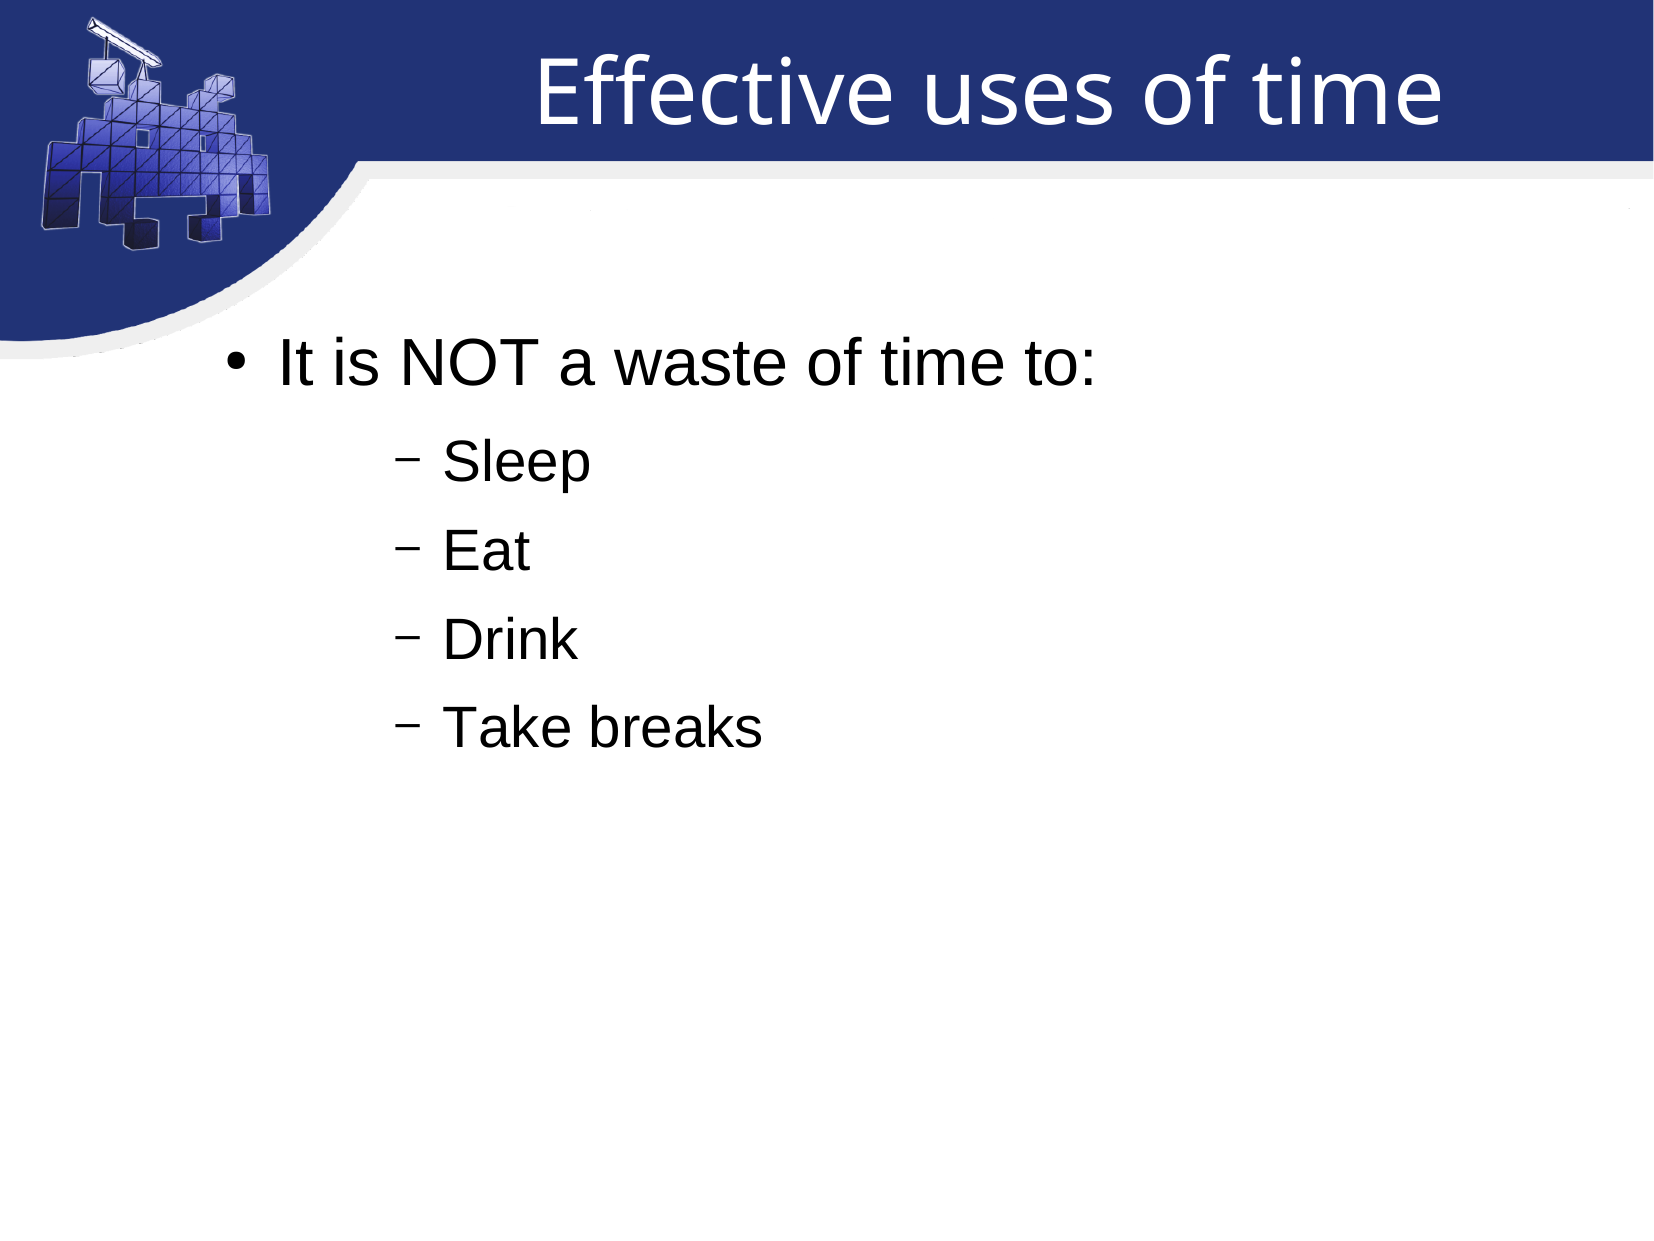

# Effective uses of time
It is NOT a waste of time to:
Sleep
Eat
Drink
Take breaks